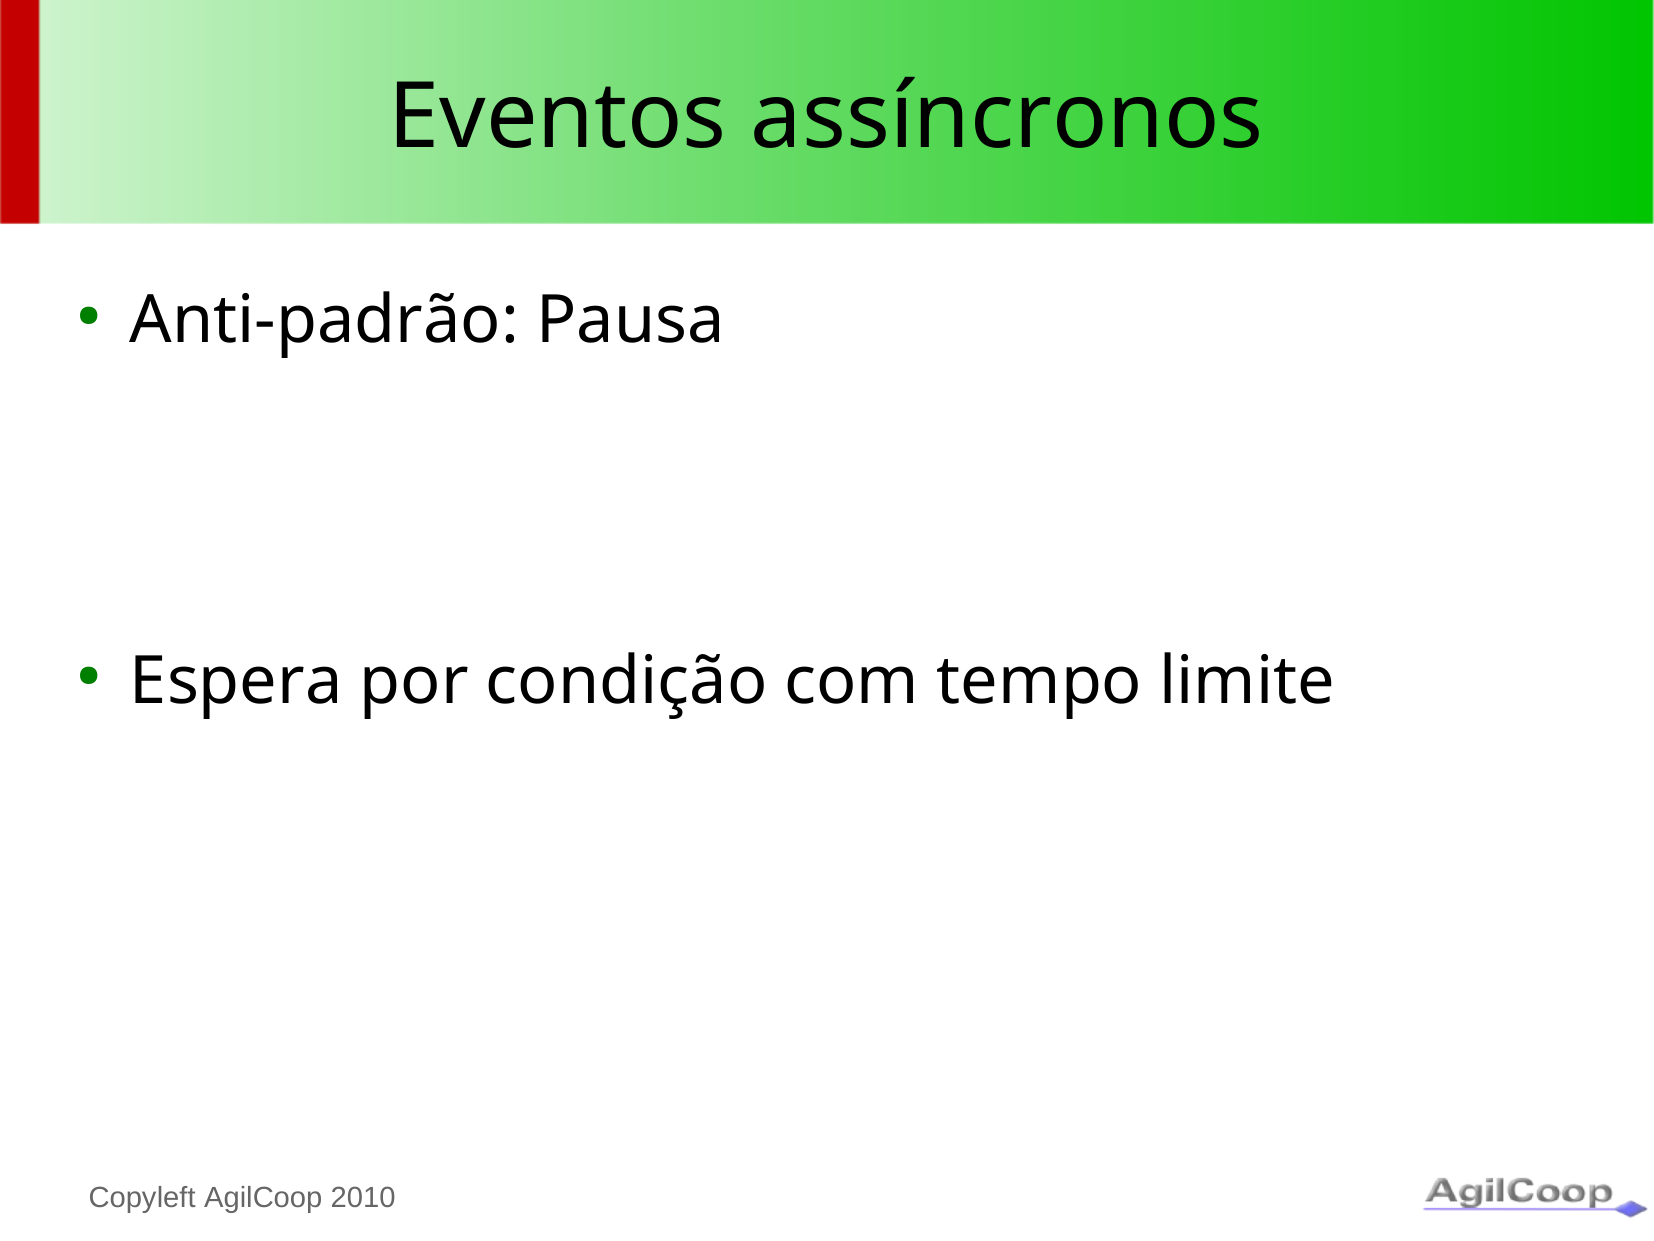

# Eventos assíncronos
Anti-padrão: Pausa
Espera por condição com tempo limite
Copyleft AgilCoop 2010